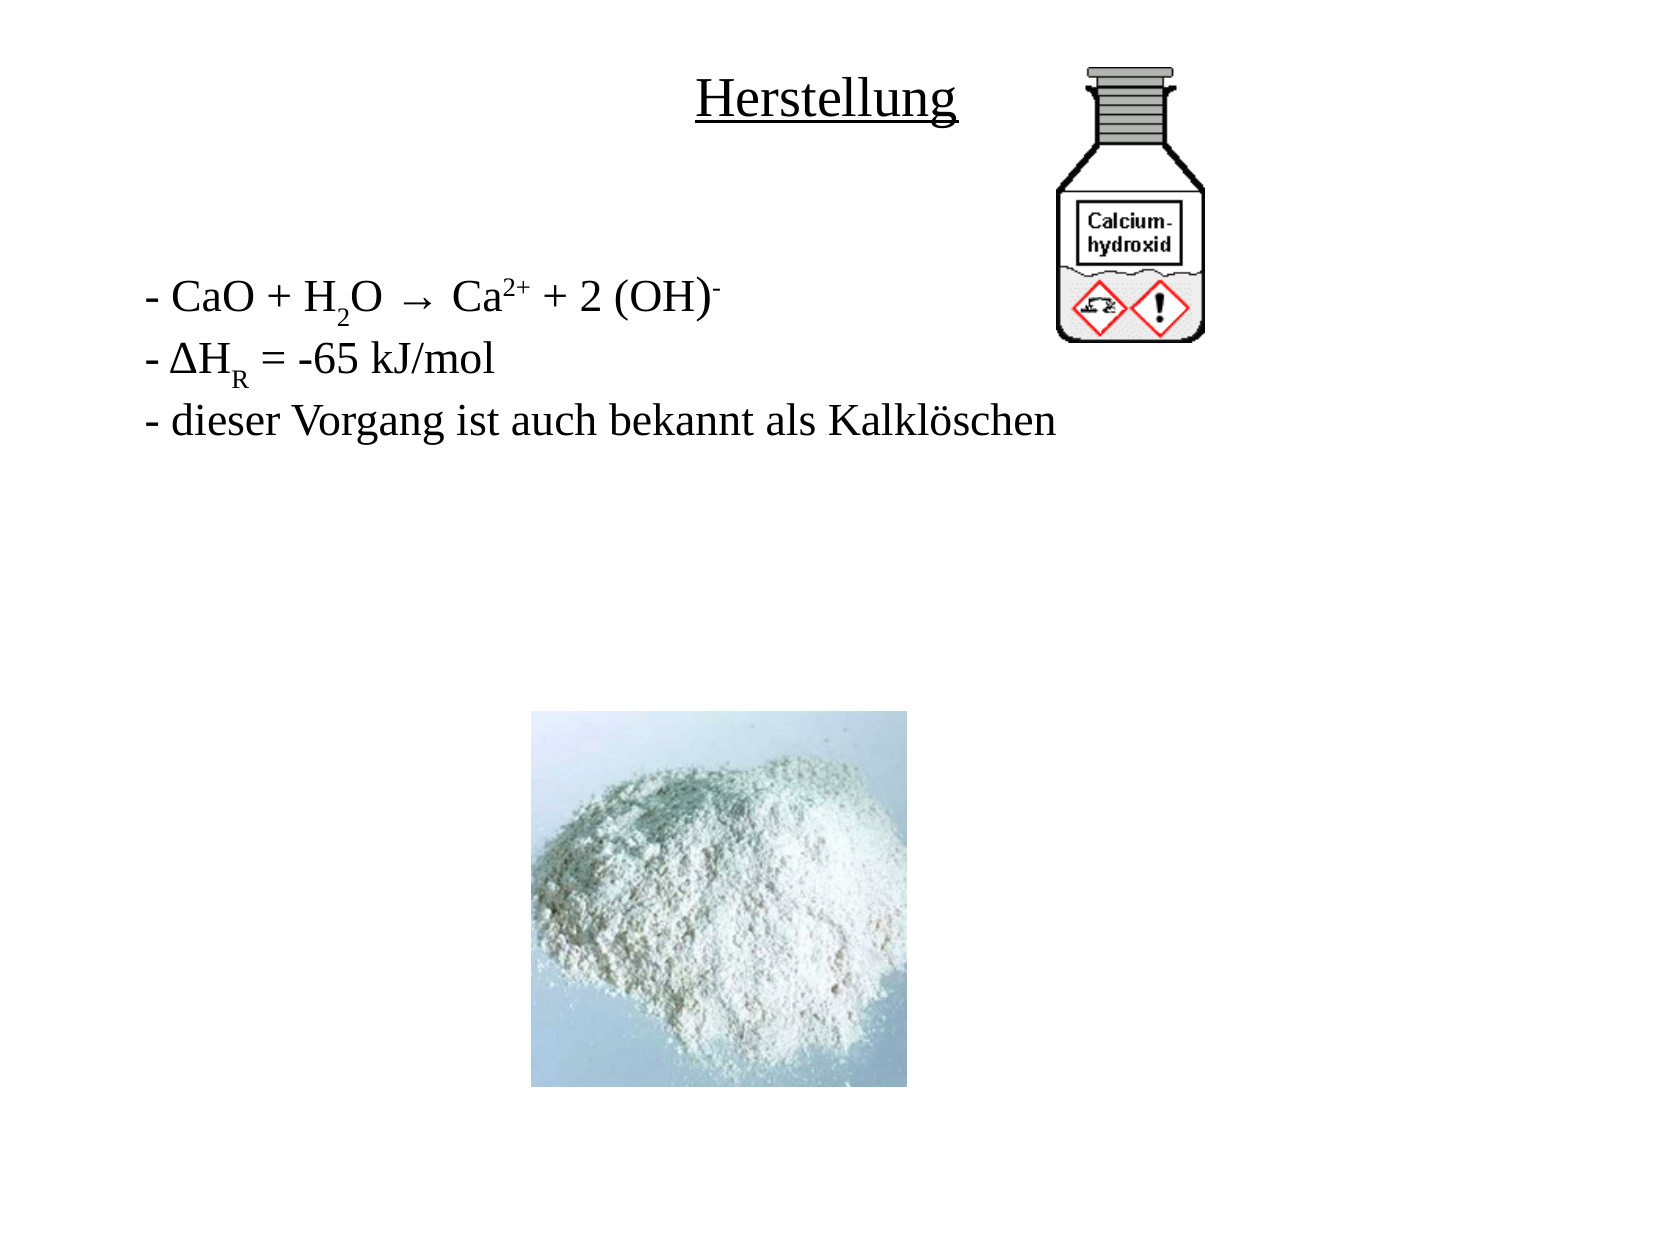

Herstellung
- CaO + H2O → Ca2+ + 2 (OH)-
- ΔHR = -65 kJ/mol
- dieser Vorgang ist auch bekannt als Kalklöschen